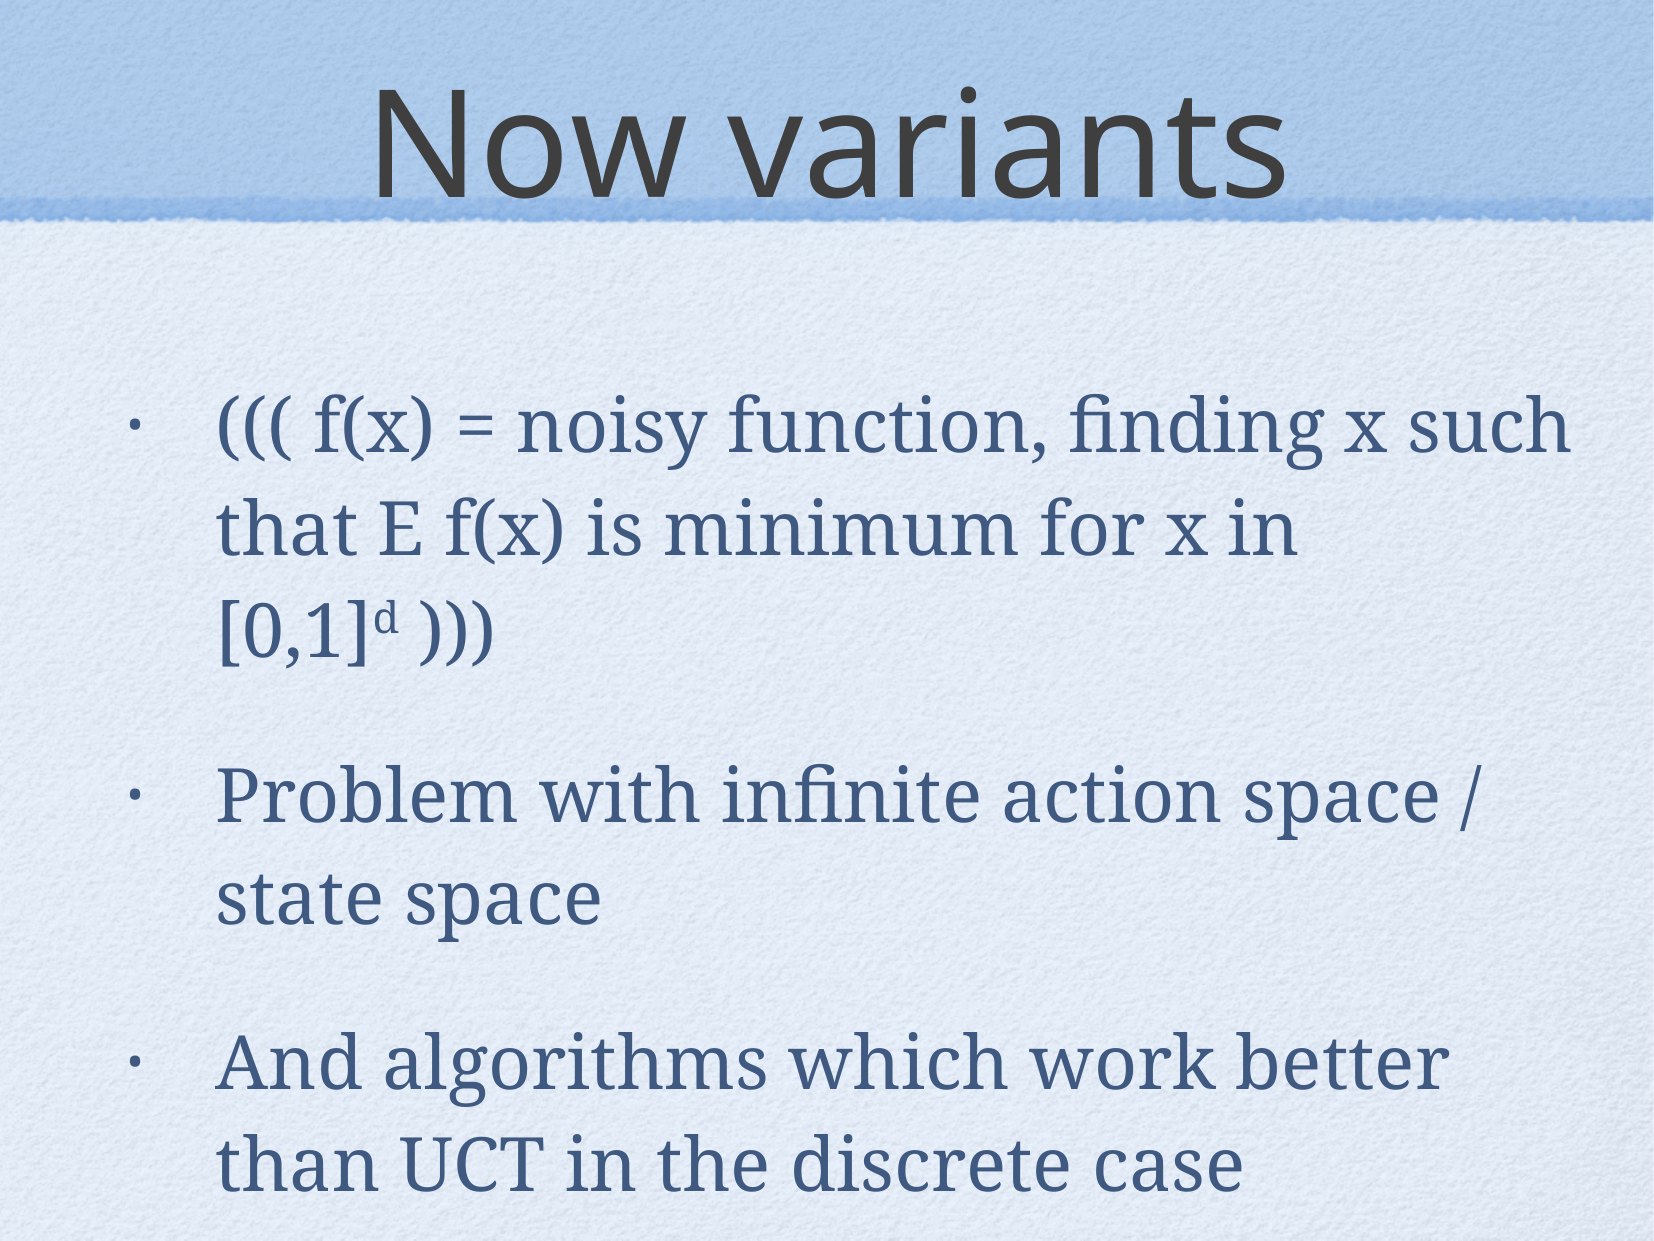

# Now variants
((( f(x) = noisy function, finding x such that E f(x) is minimum for x in [0,1]d )))
Problem with infinite action space / state space
And algorithms which work better than UCT in the discrete case